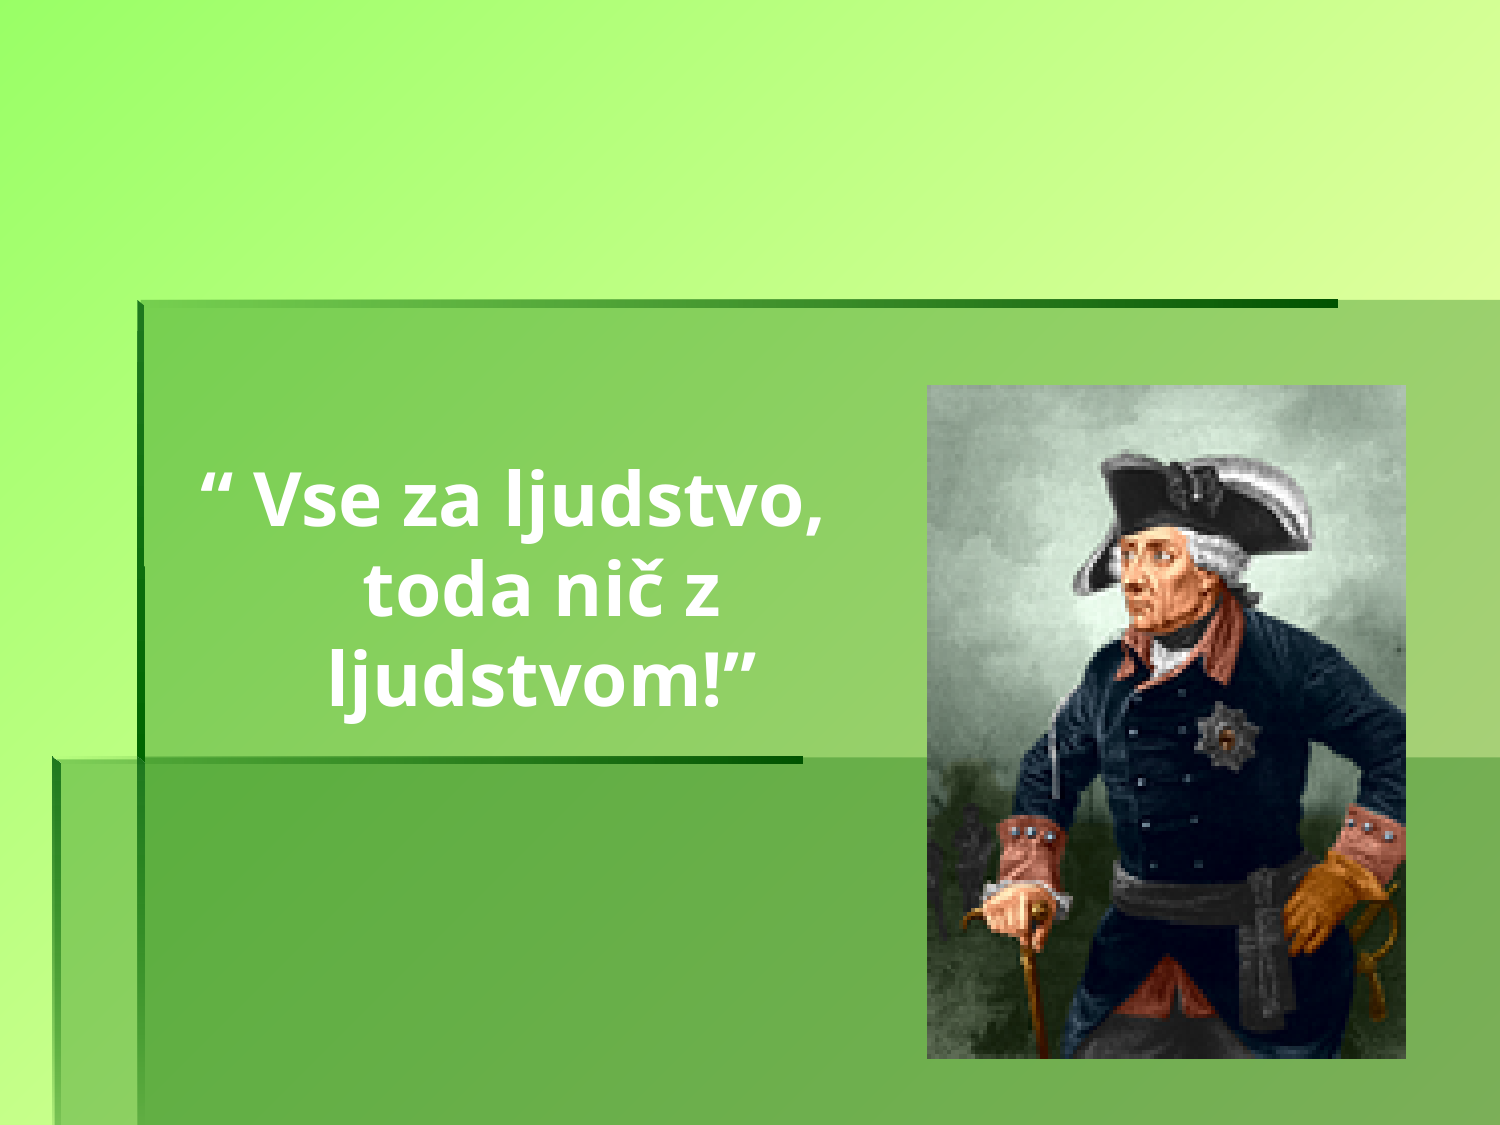

# “ Vse za ljudstvo, toda nič z ljudstvom!”